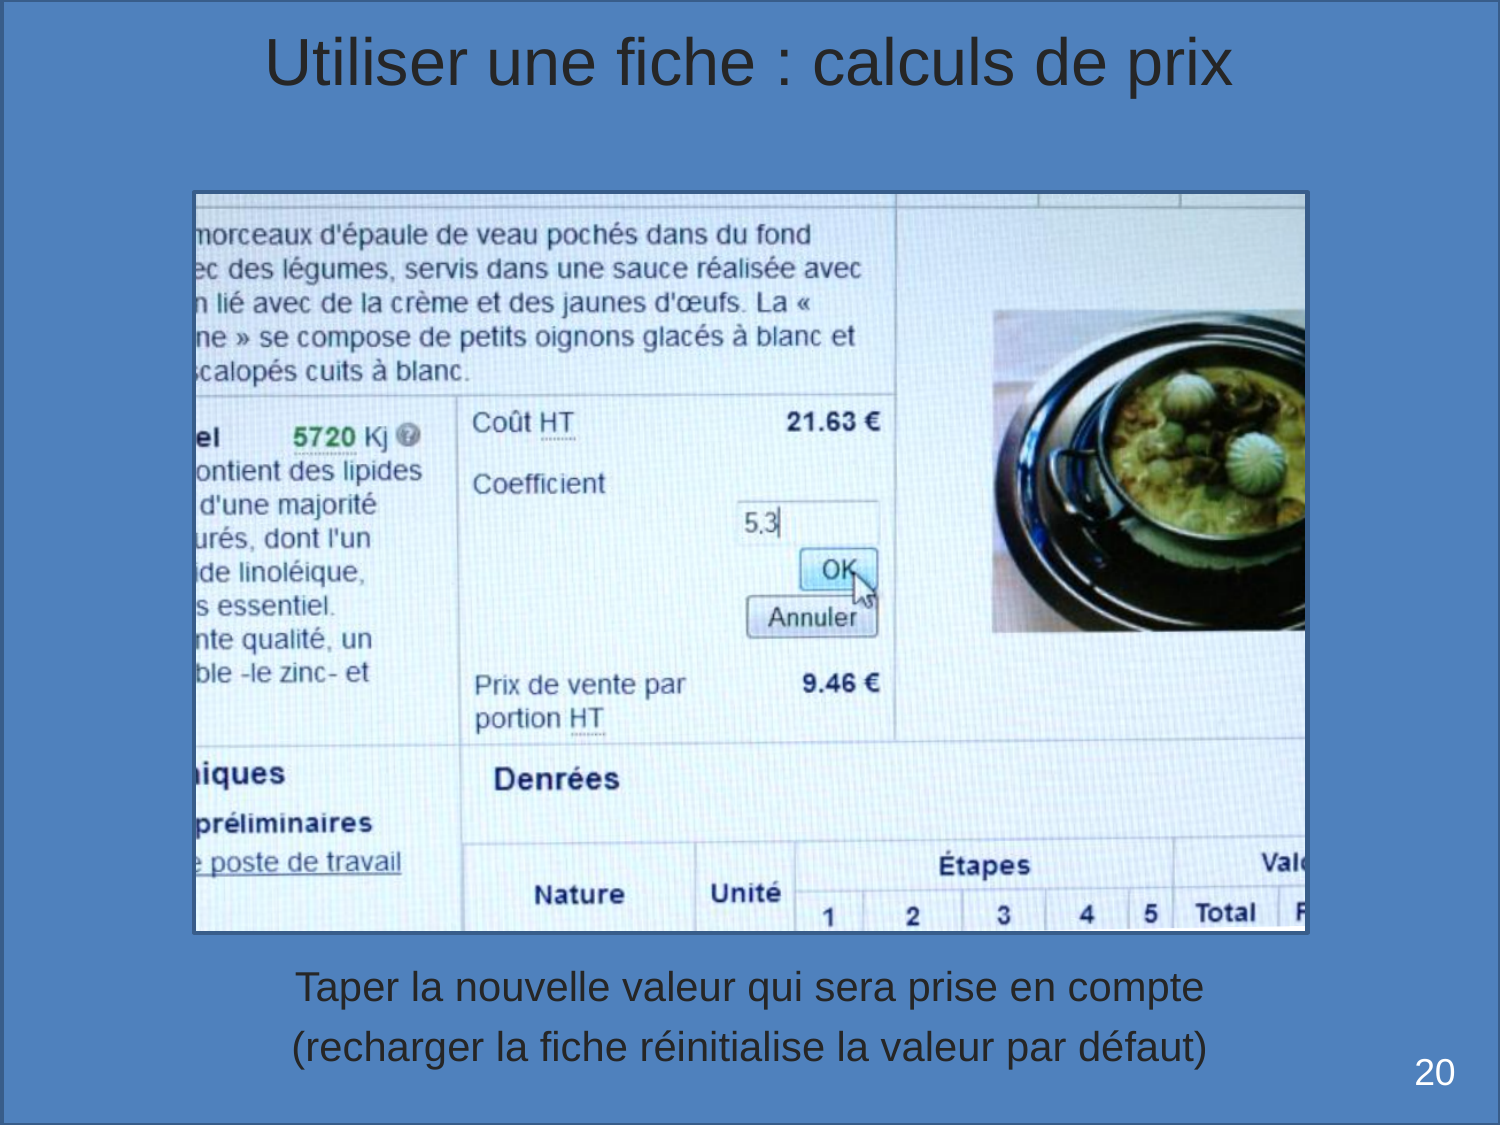

Utiliser une fiche : calculs de prix
# Taper la nouvelle valeur qui sera prise en compte
(recharger la fiche réinitialise la valeur par défaut)